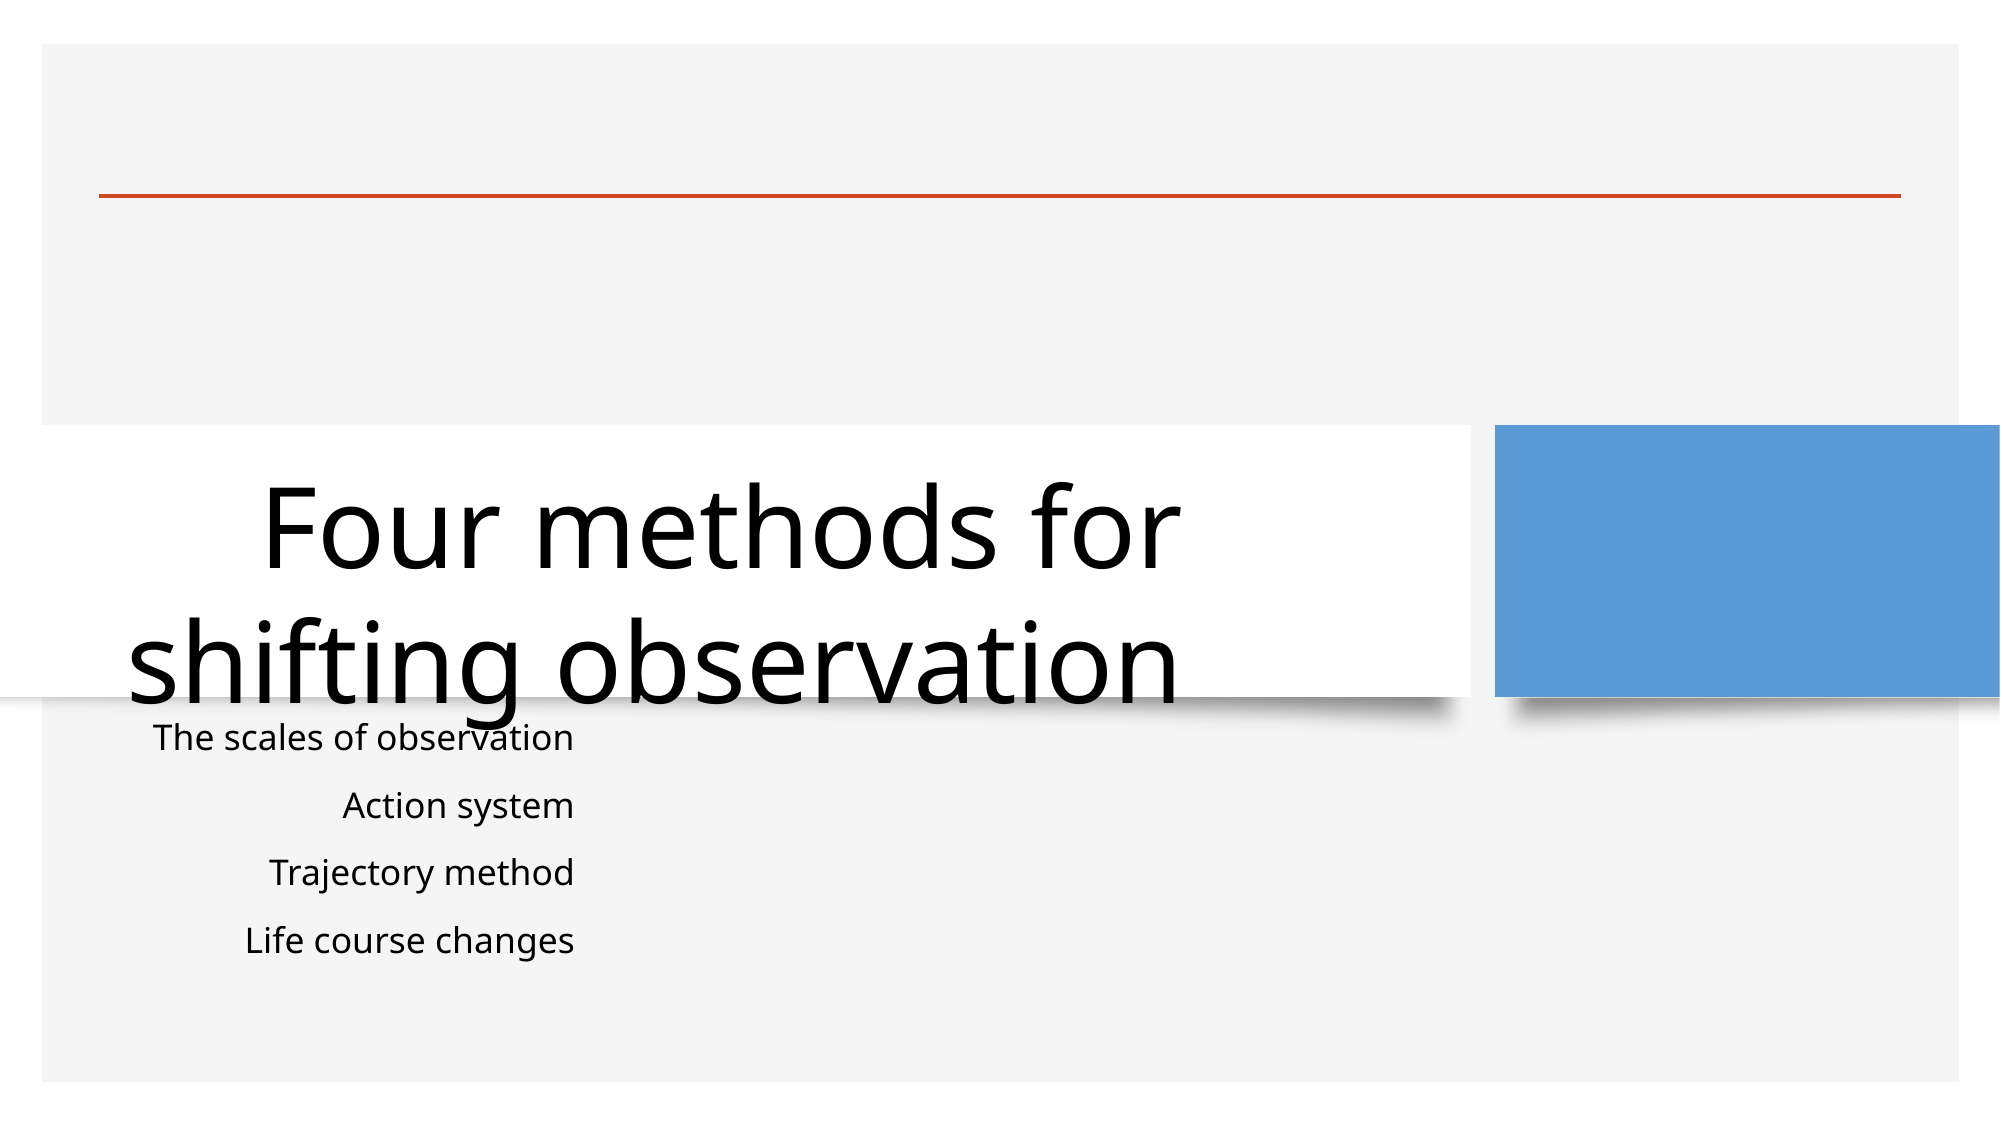

# Four methods for shifting observation
The scales of observation
Action system
Trajectory method
Life course changes